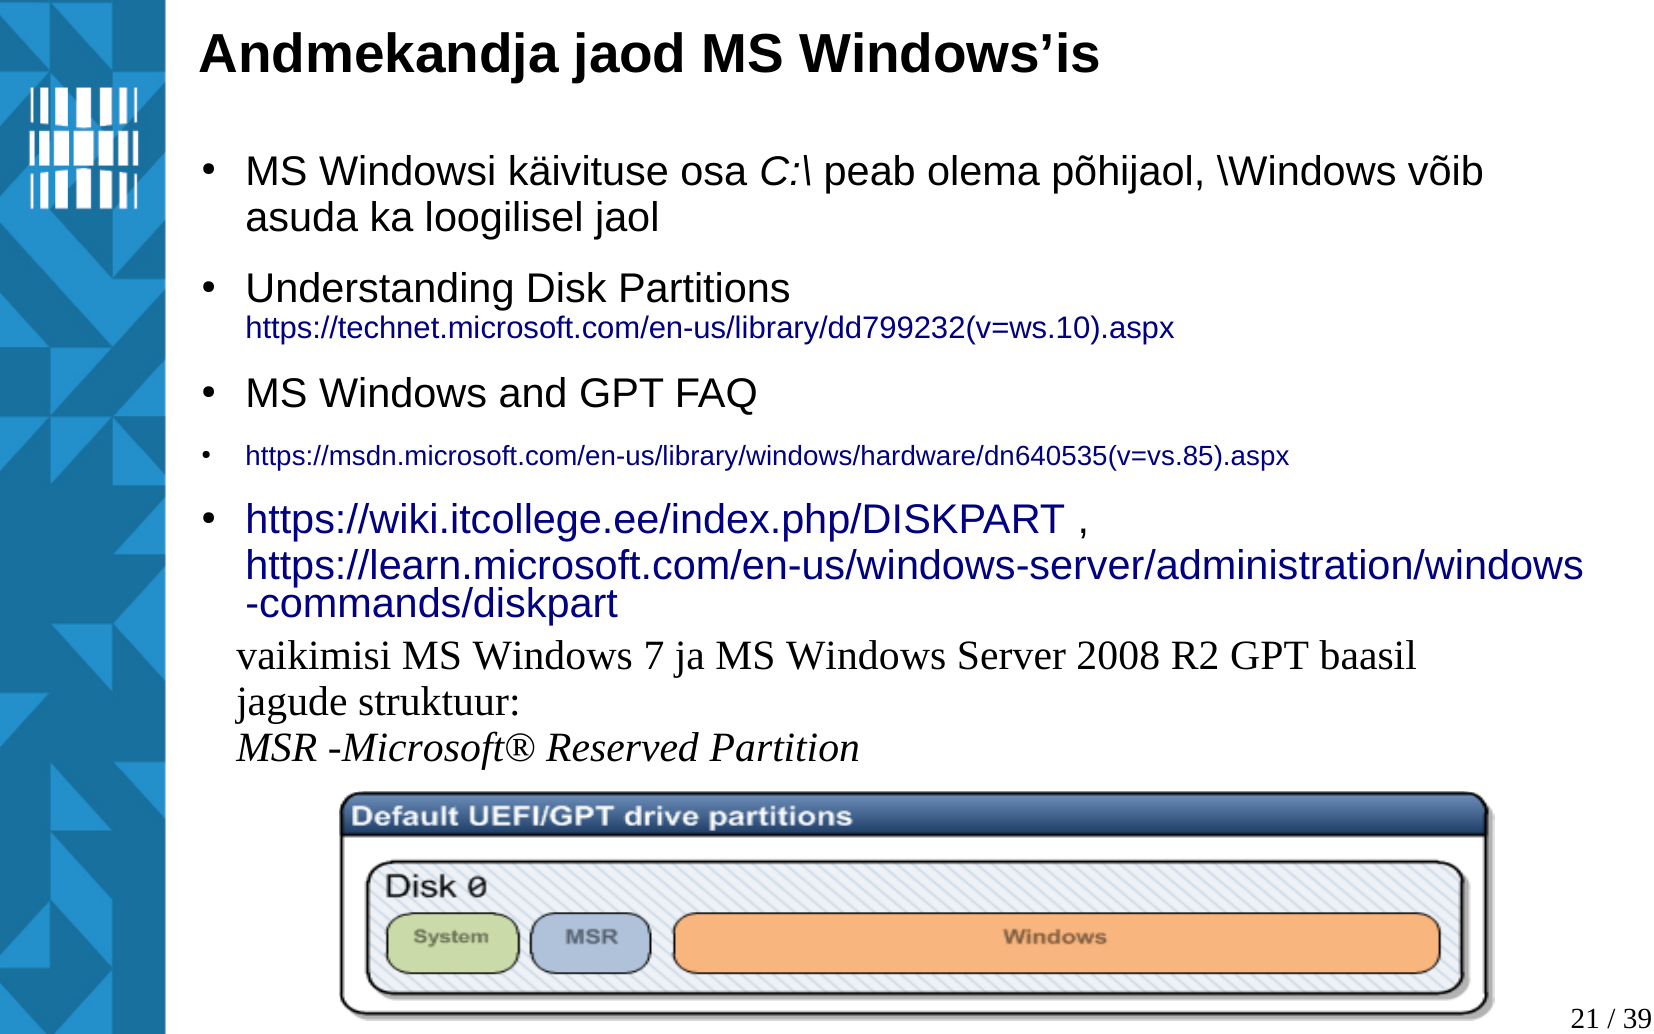

# Andmekandja jaod MS Windows’is
MS Windowsi käivituse osa C:\ peab olema põhijaol, \Windows võib asuda ka loogilisel jaol
Understanding Disk Partitions
https://technet.microsoft.com/en-us/library/dd799232(v=ws.10).aspx
MS Windows and GPT FAQ
https://msdn.microsoft.com/en-us/library/windows/hardware/dn640535(v=vs.85).aspx
https://wiki.itcollege.ee/index.php/DISKPART , https://learn.microsoft.com/en-us/windows-server/administration/windows-commands/diskpart
vaikimisi MS Windows 7 ja MS Windows Server 2008 R2 GPT baasil jagude struktuur:
MSR -Microsoft® Reserved Partition
21